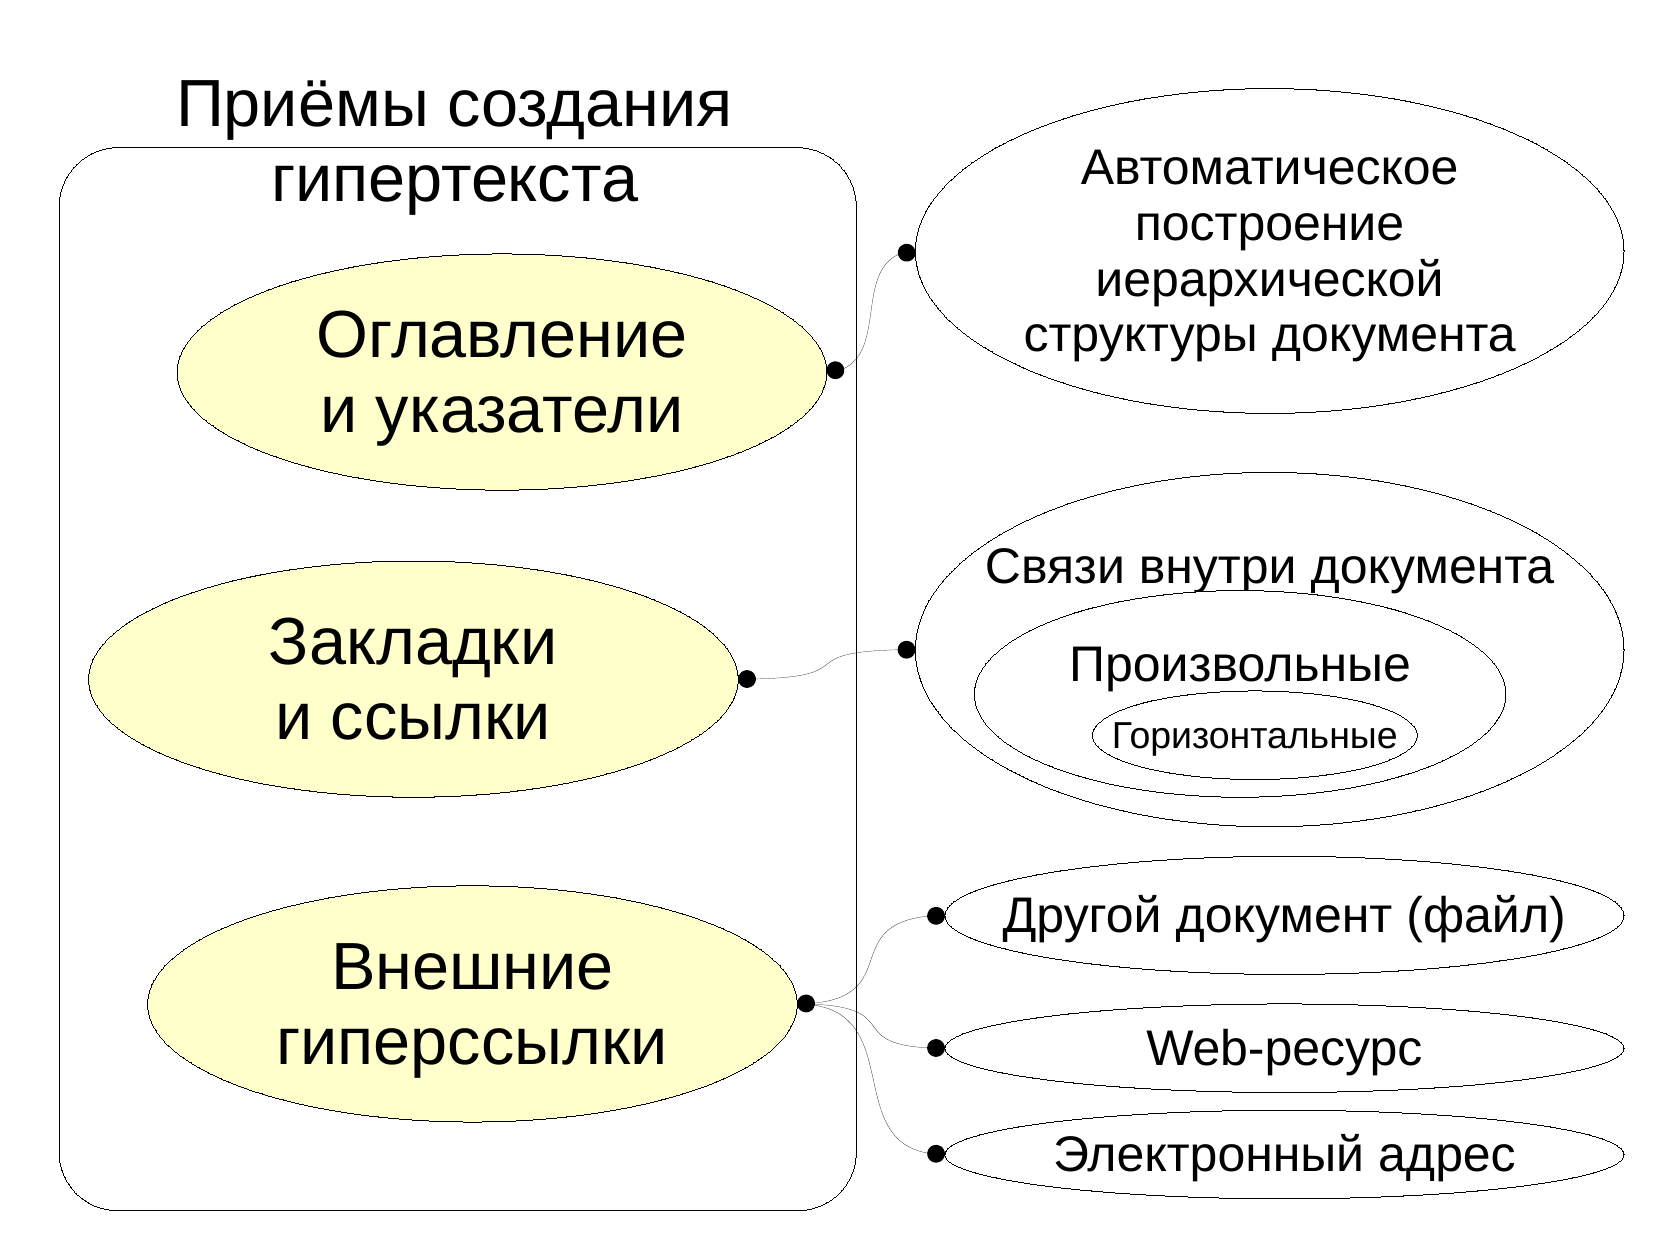

Приёмы создания гипертекста
Автоматическое
построение
иерархической
структуры документа
Оглавление
и указатели
Связи внутри документа
Закладки
и ссылки
Закладки
и ссылки
Произвольные
Горизонтальные
Другой документ (файл)
Внешние
гиперссылки
Web-ресурс
Электронный адрес